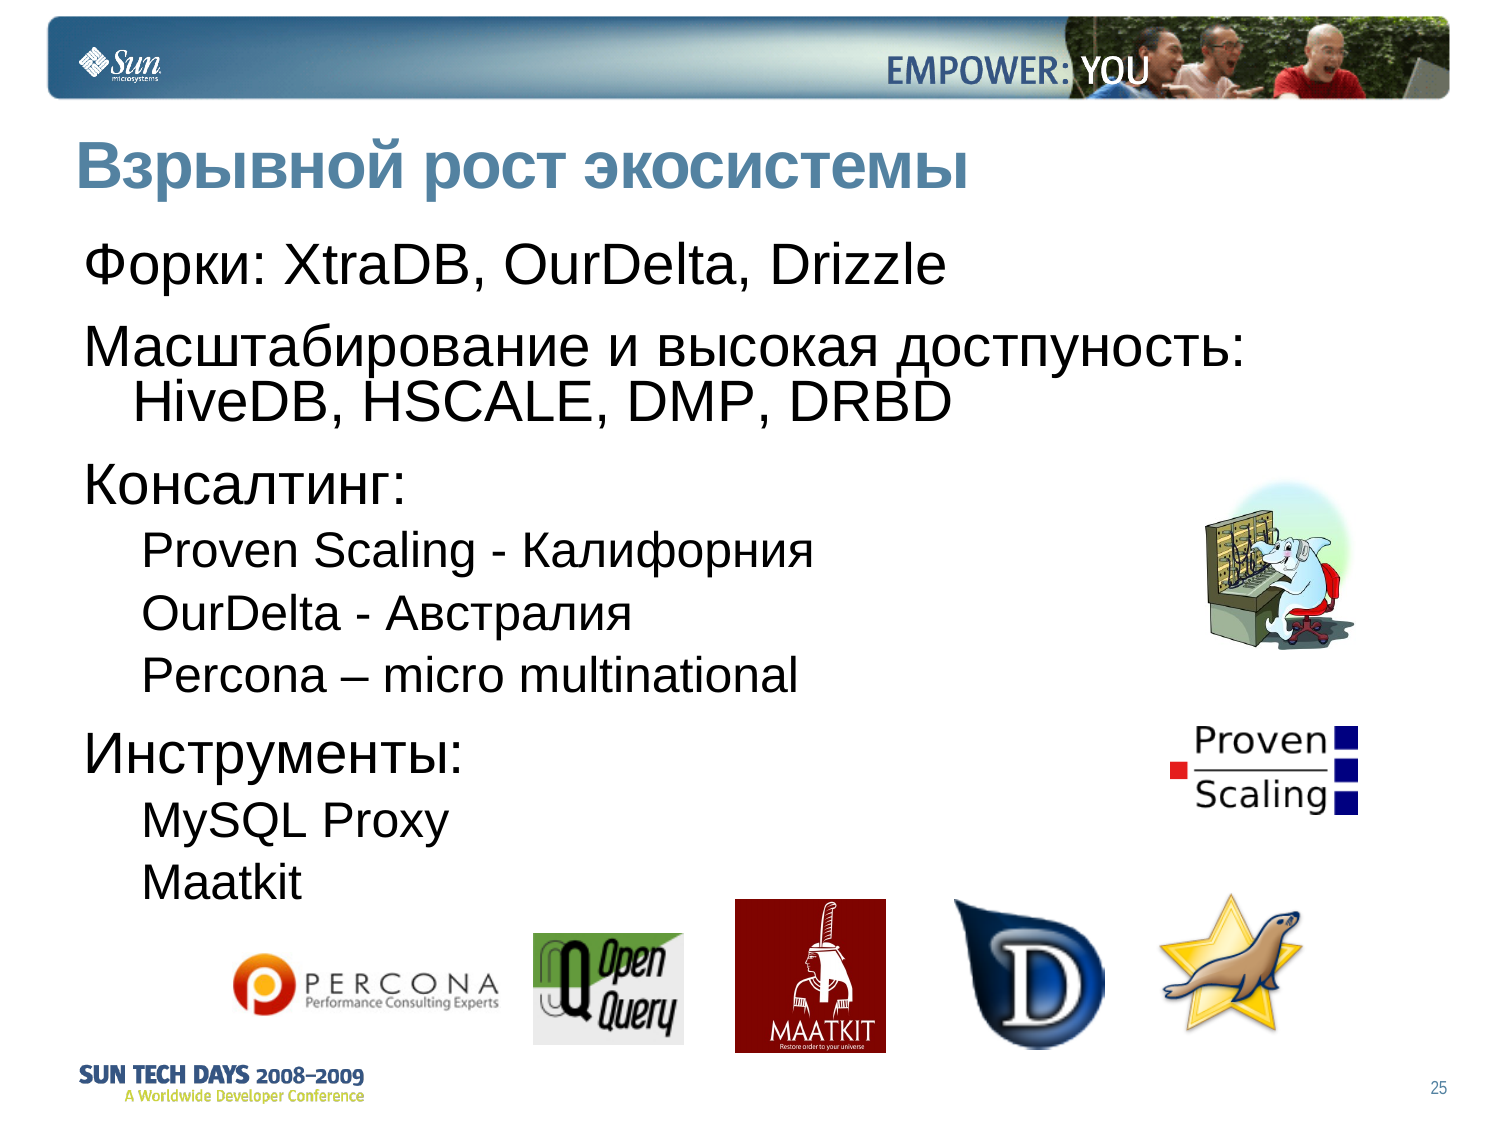

# Взрывной рост экосистемы
Форки: XtraDB, OurDelta, Drizzle
Масштабирование и высокая достпуность: HiveDB, HSCALE, DMP, DRBD
Консалтинг:
Proven Scaling - Калифорния
OurDelta - Австралия
Percona – micro multinational
Инструменты:
MySQL Proxy
Maatkit